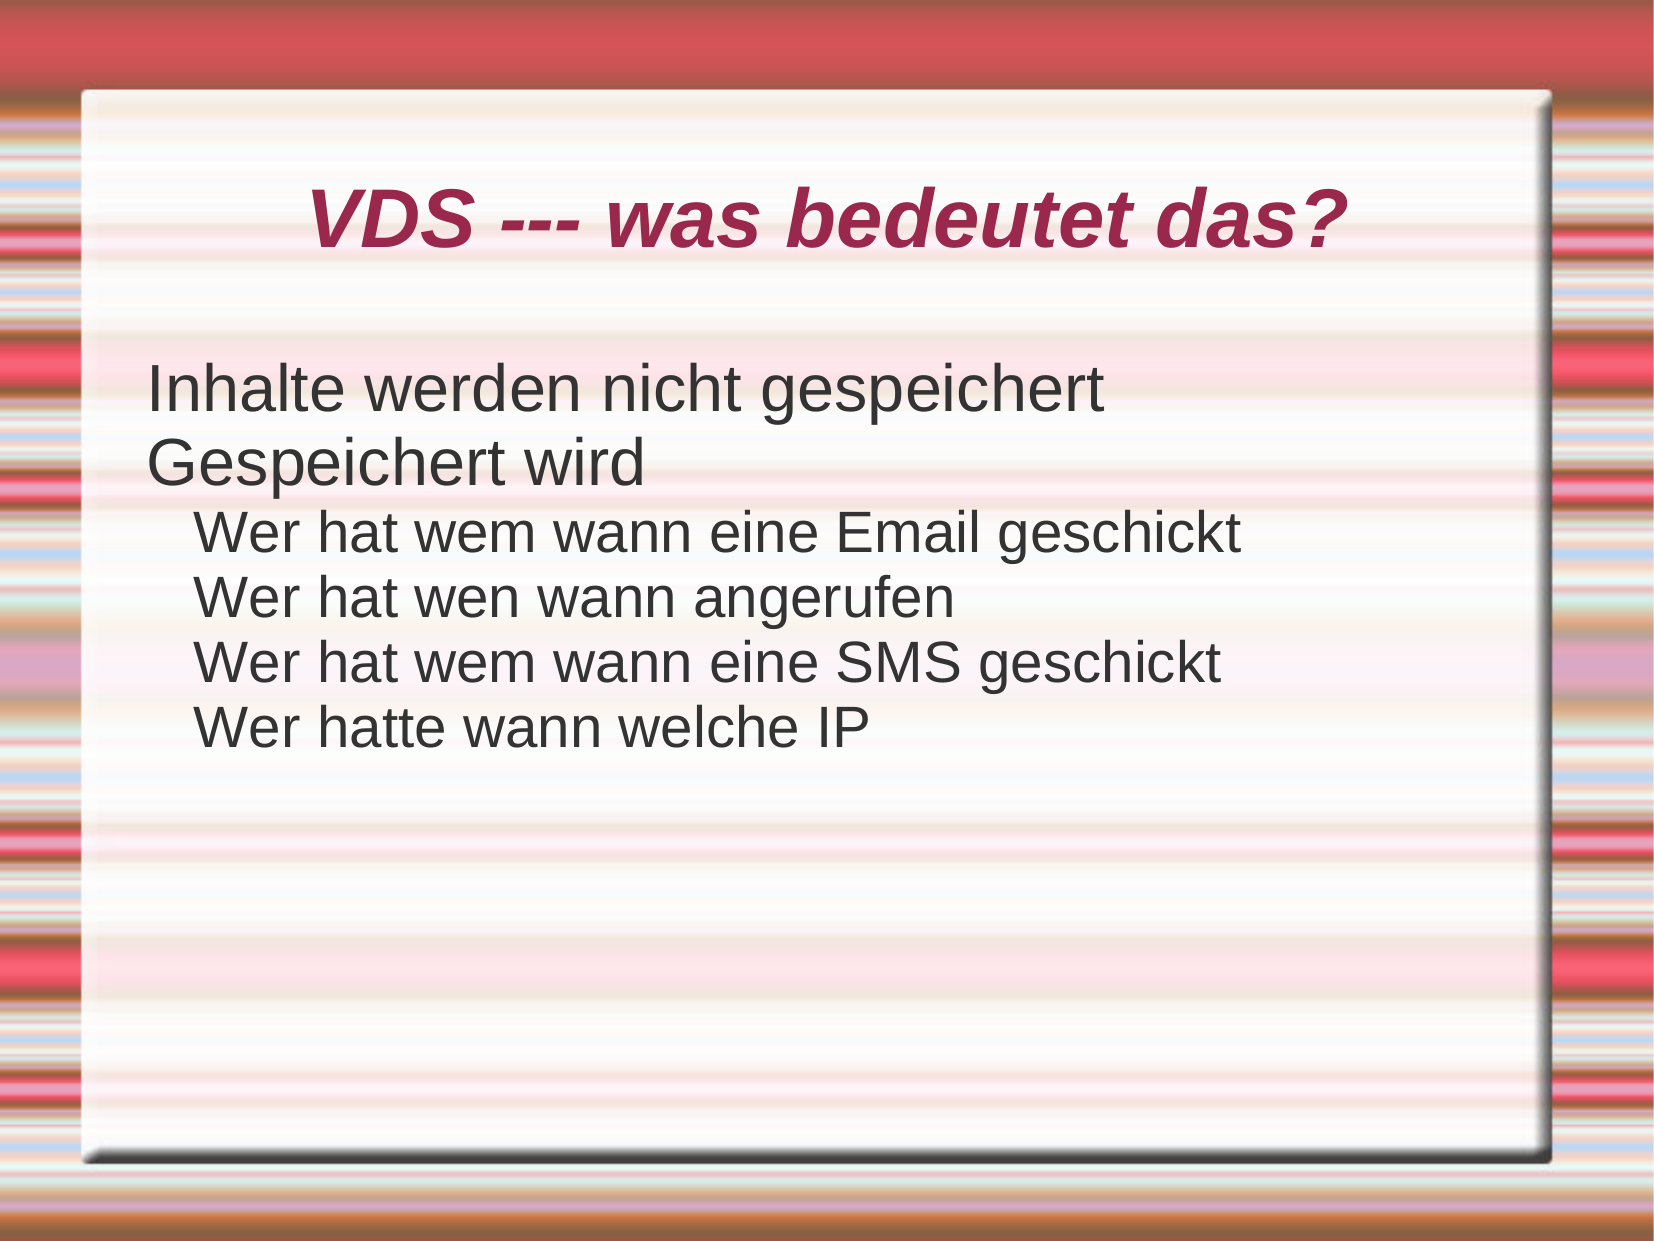

# VDS --- was bedeutet das?
Inhalte werden nicht gespeichert
Gespeichert wird
Wer hat wem wann eine Email geschickt
Wer hat wen wann angerufen
Wer hat wem wann eine SMS geschickt
Wer hatte wann welche IP